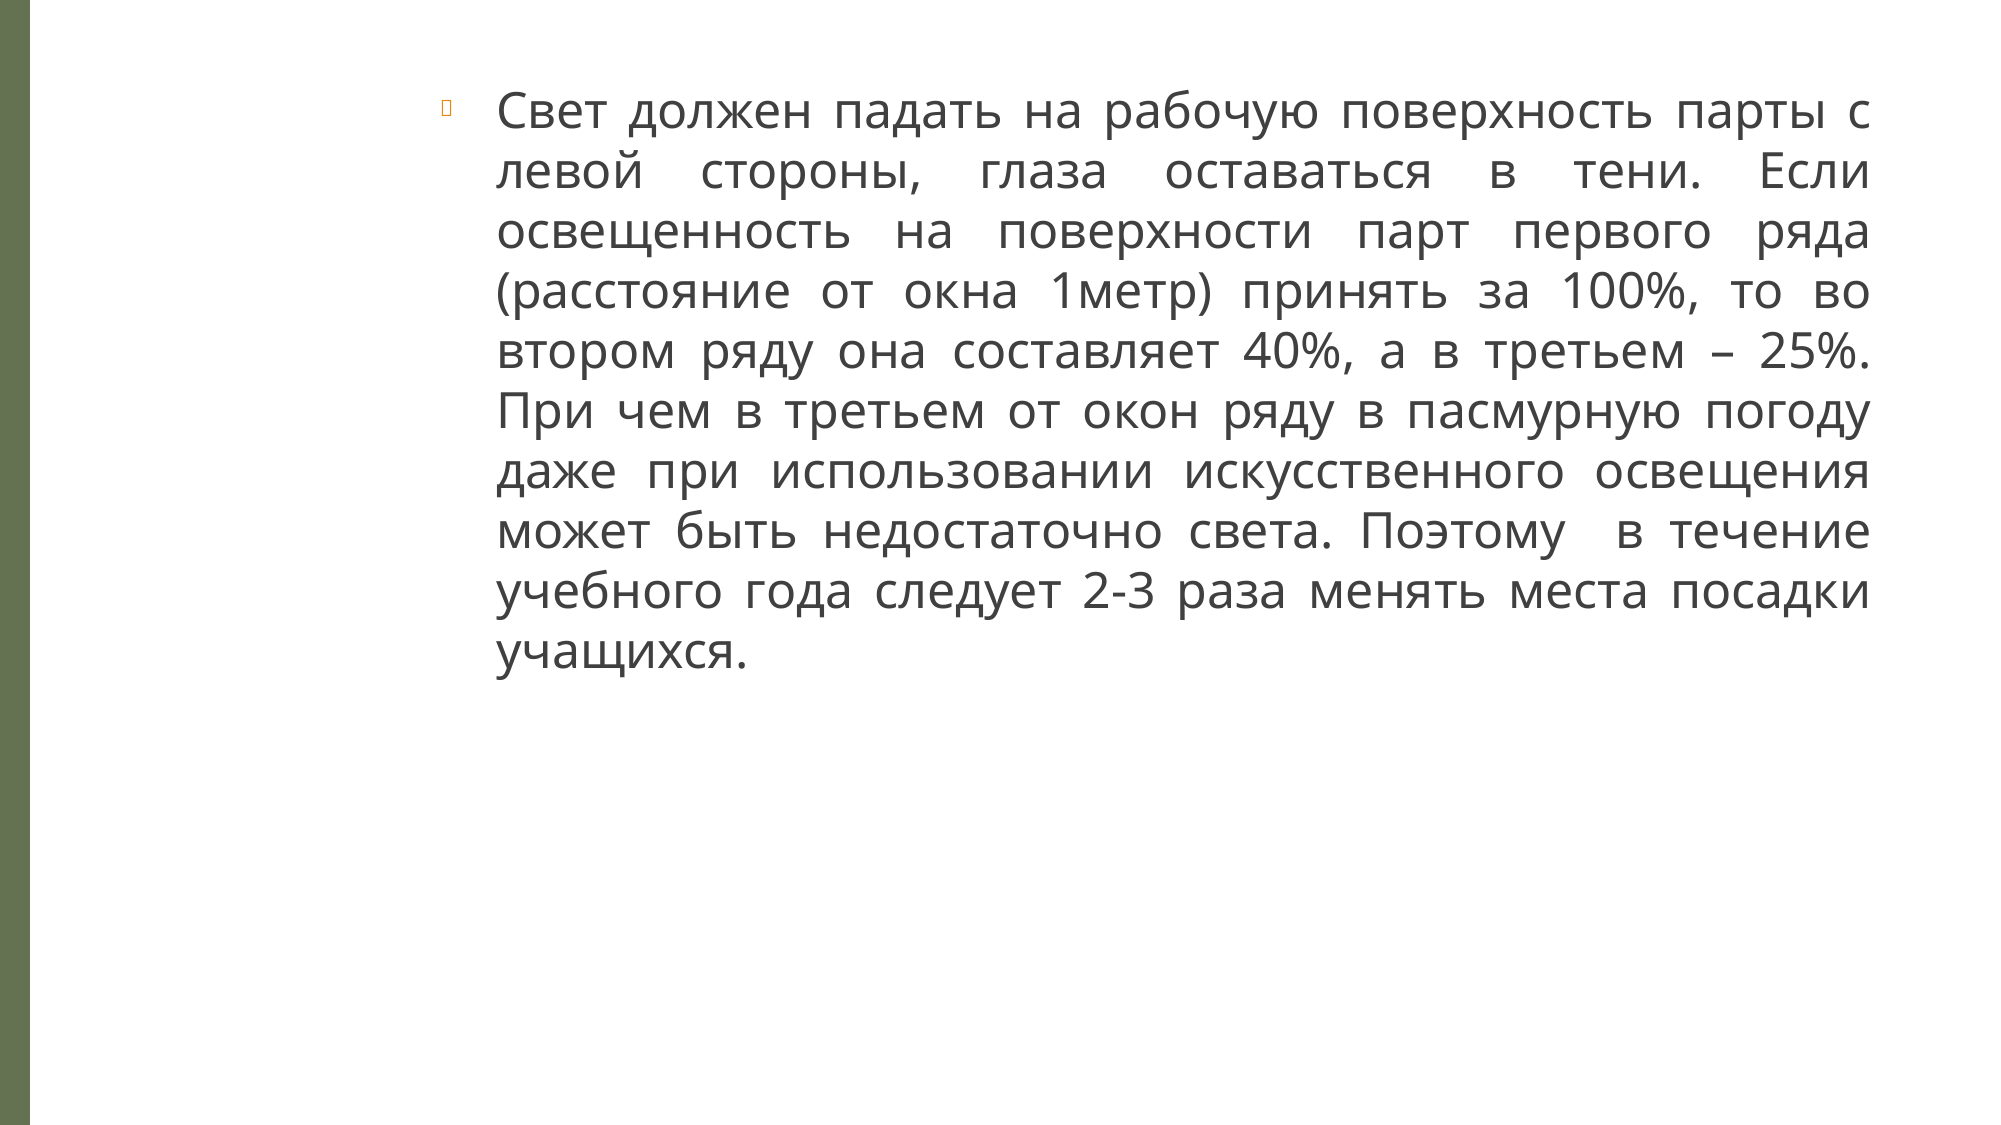

# Свет должен падать на рабочую поверхность парты с левой стороны, глаза оставаться в тени. Если освещенность на поверхности парт первого ряда (расстояние от окна 1метр) принять за 100%, то во втором ряду она составляет 40%, а в третьем – 25%. При чем в третьем от окон ряду в пасмурную погоду даже при использовании искусственного освещения может быть недостаточно света. Поэтому в течение учебного года следует 2-3 раза менять места посадки учащихся.